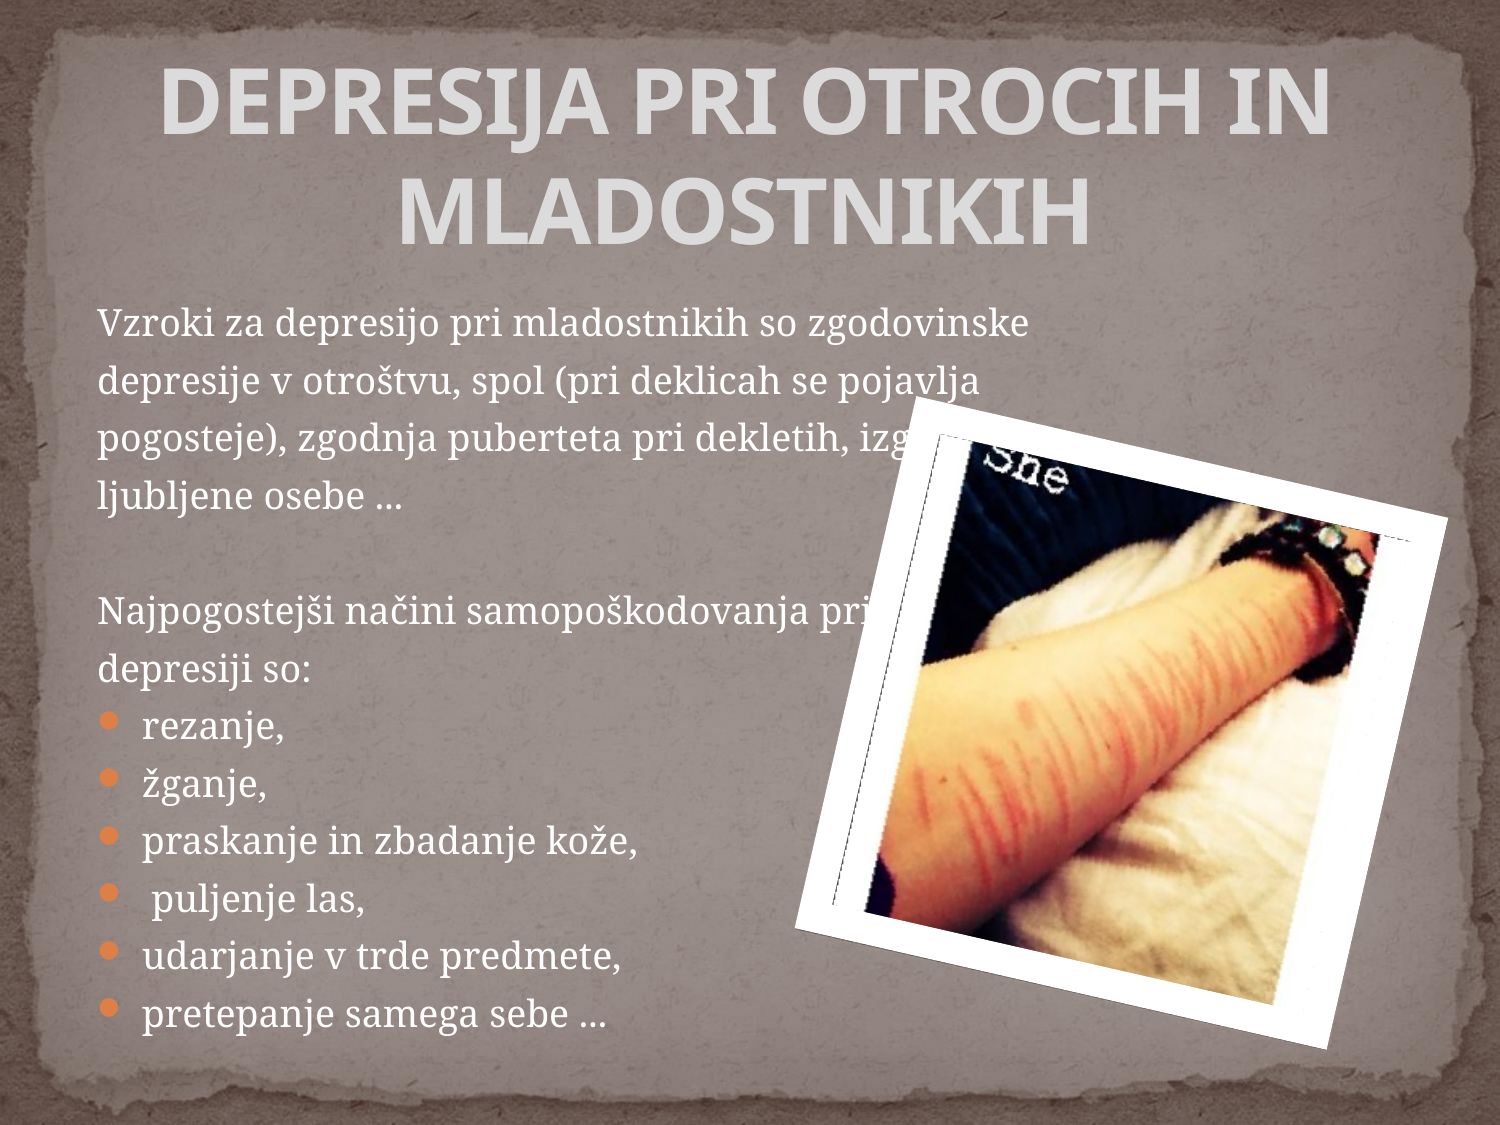

DEPRESIJA PRI OTROCIH IN MLADOSTNIKIH
# Vzroki za depresijo pri mladostnikih so zgodovinske
depresije v otroštvu, spol (pri deklicah se pojavlja
pogosteje), zgodnja puberteta pri dekletih, izguba
ljubljene osebe ...
Najpogostejši načini samopoškodovanja pri
depresiji so:
rezanje,
žganje,
praskanje in zbadanje kože,
 puljenje las,
udarjanje v trde predmete,
pretepanje samega sebe ...